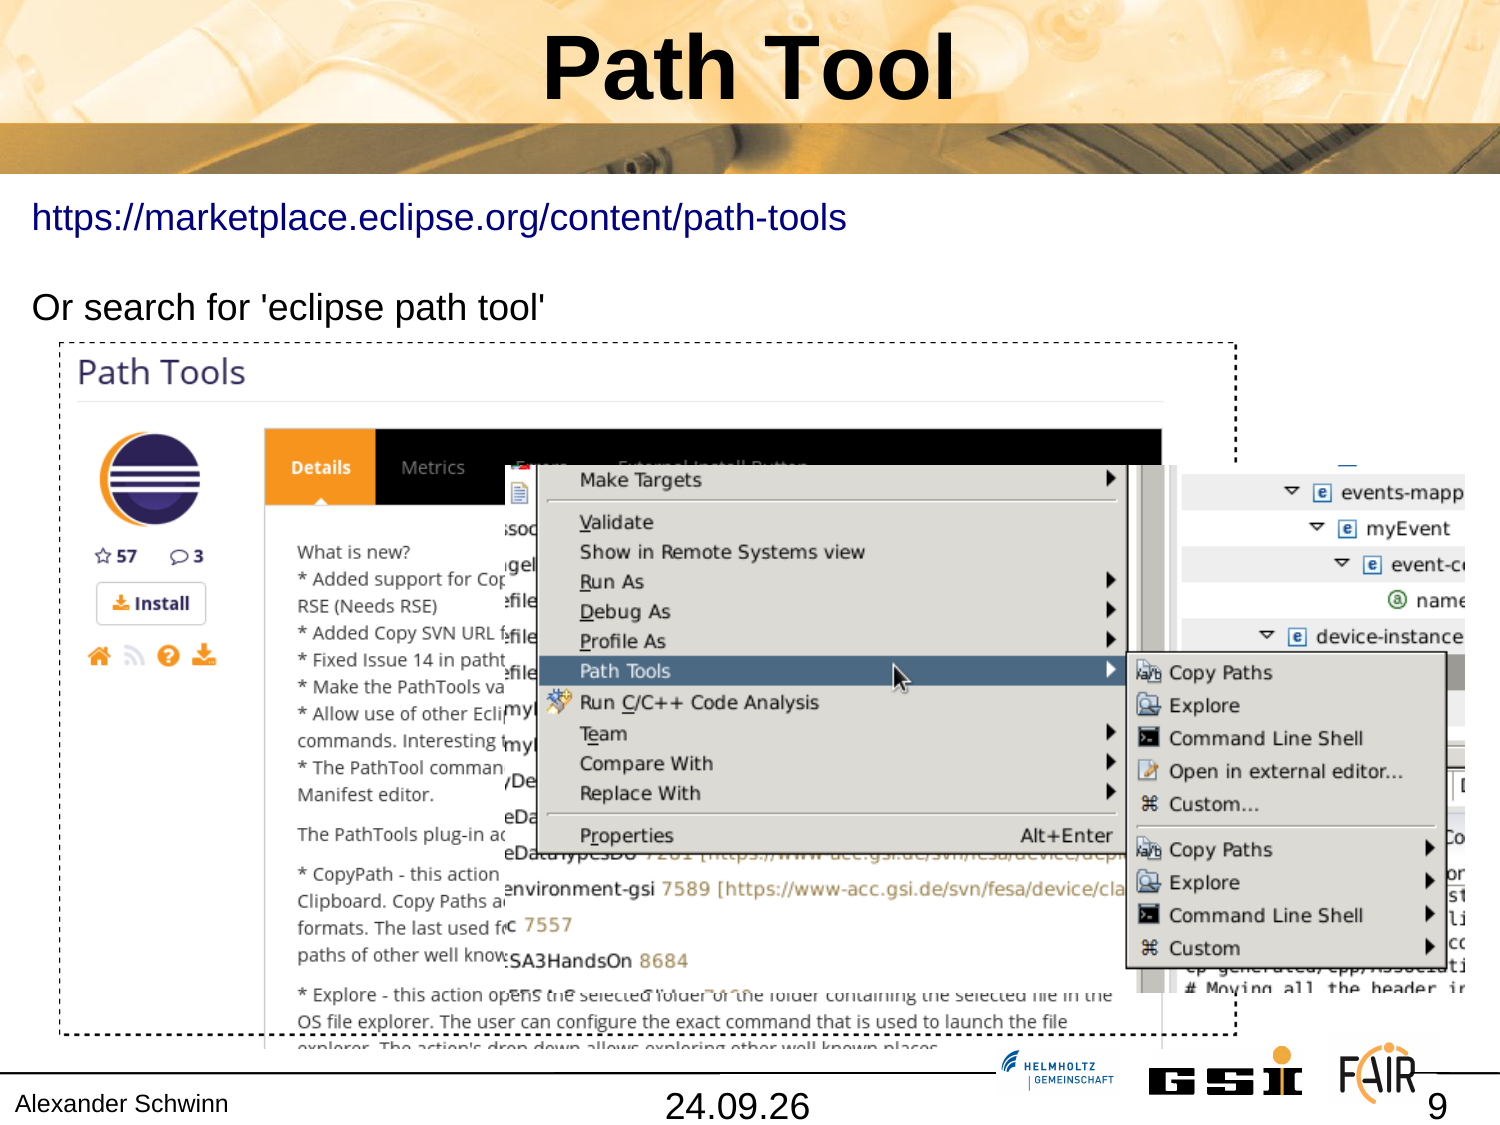

# Path Tool
https://marketplace.eclipse.org/content/path-tools
Or search for 'eclipse path tool'
9